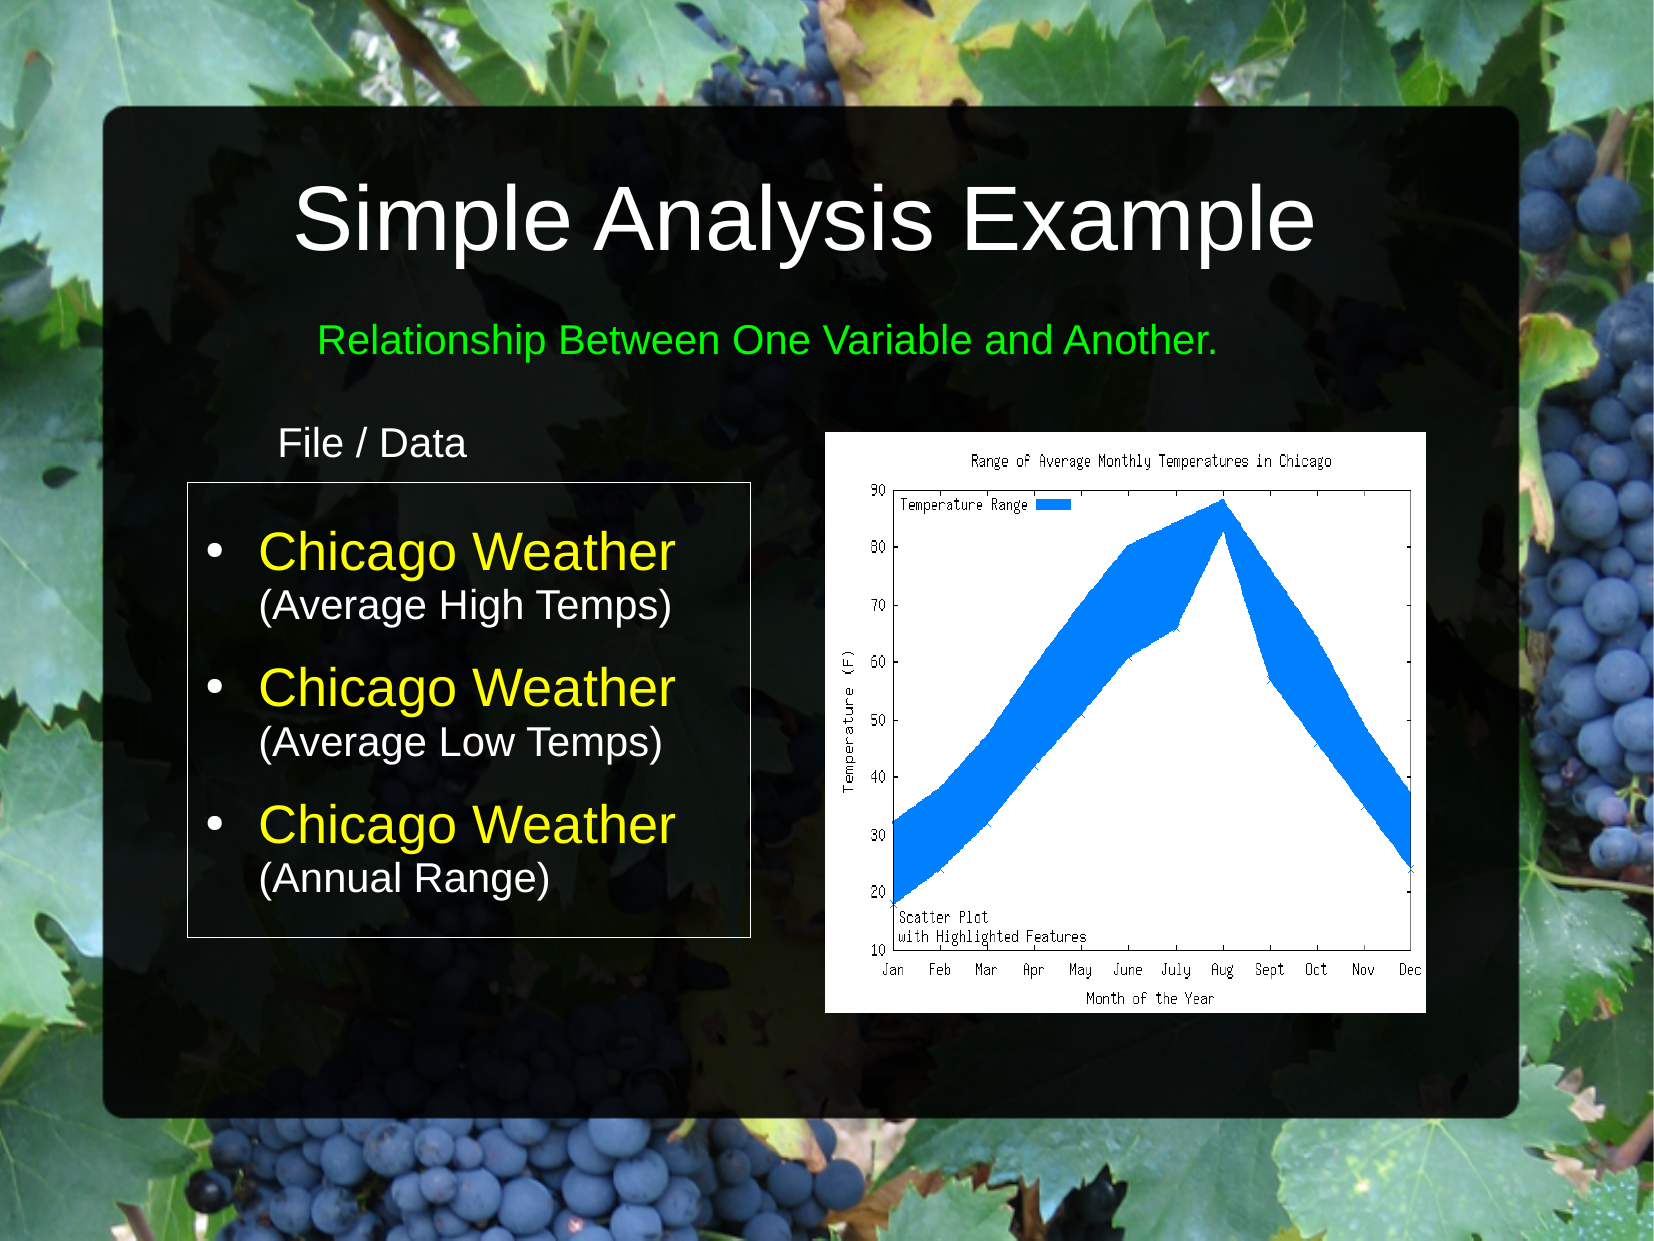

# Simple Analysis Example
Relationship Between One Variable and Another.
File / Data
Chicago Weather (Average High Temps)
Chicago Weather (Average Low Temps)
Chicago Weather (Annual Range)